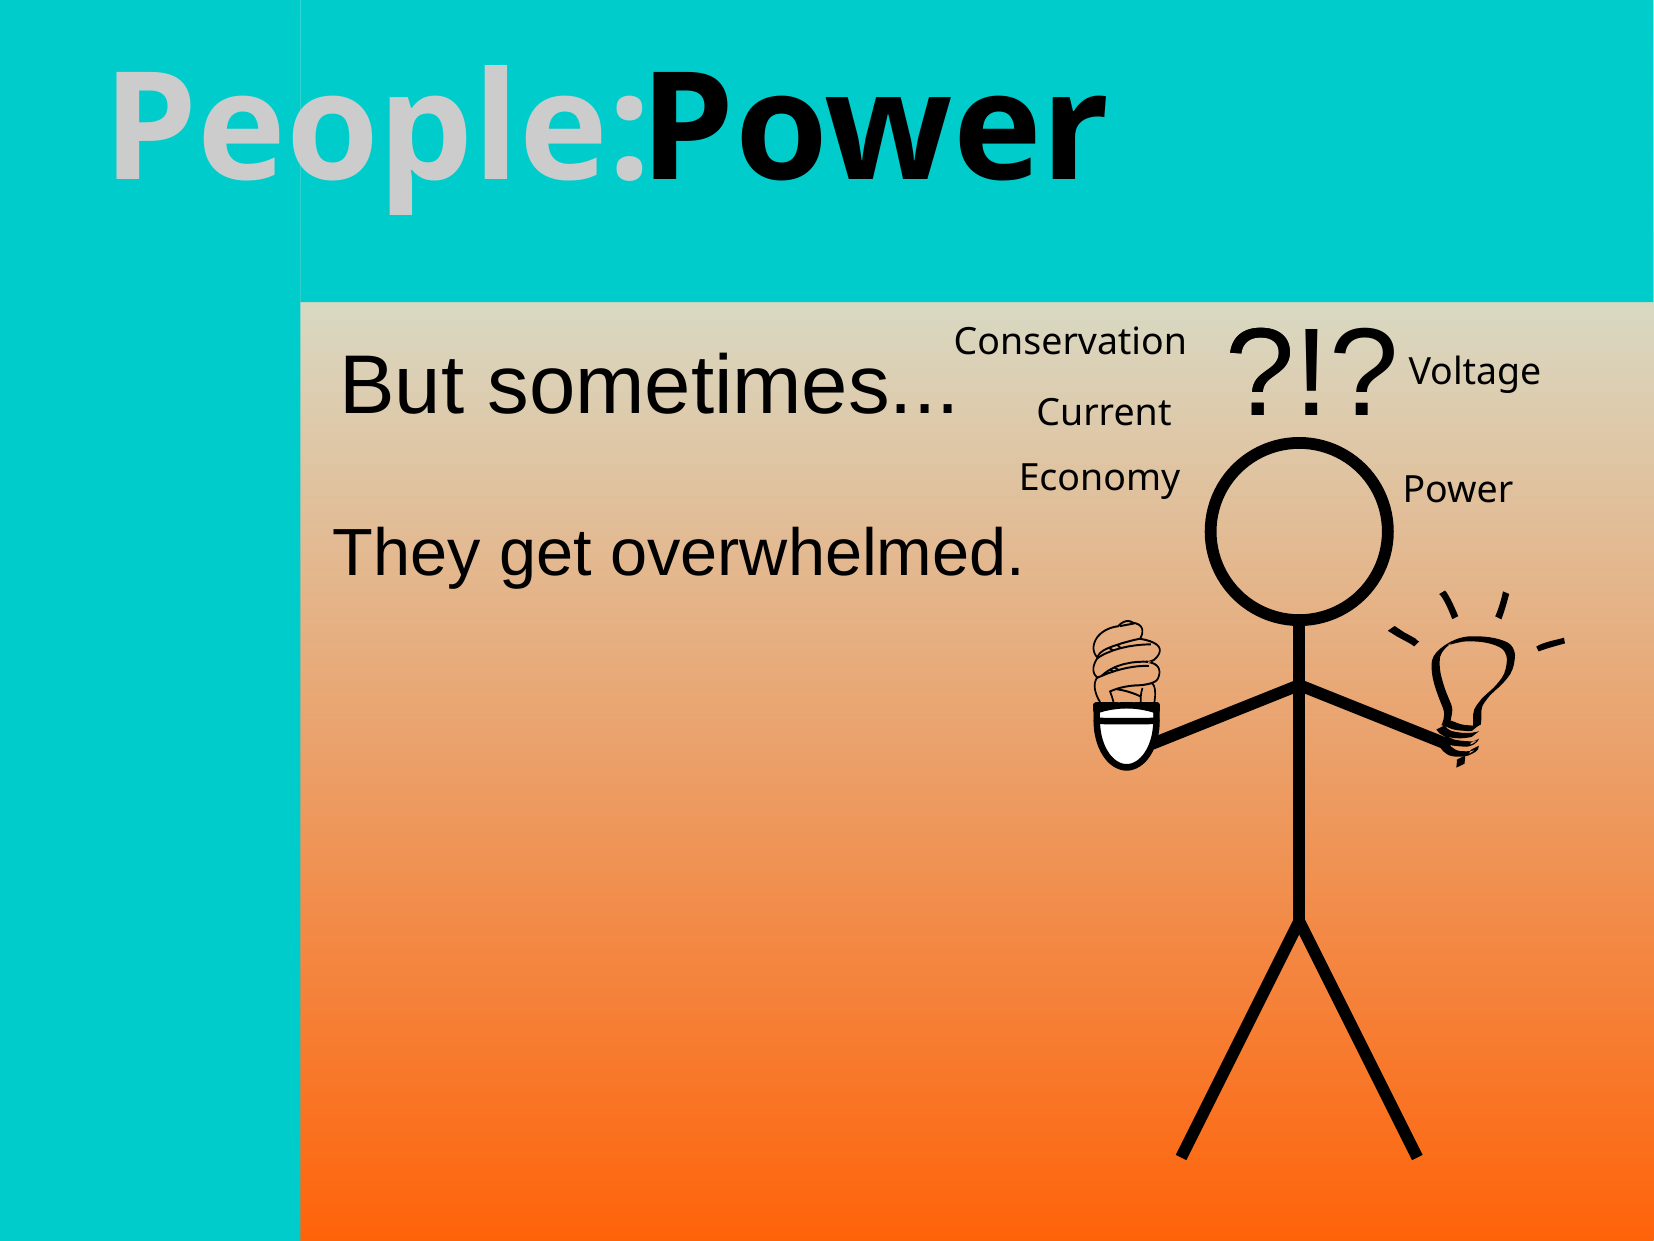

People:
Power
?
?!?
Conservation
But sometimes...
Voltage
Current
Economy
Power
They get overwhelmed.